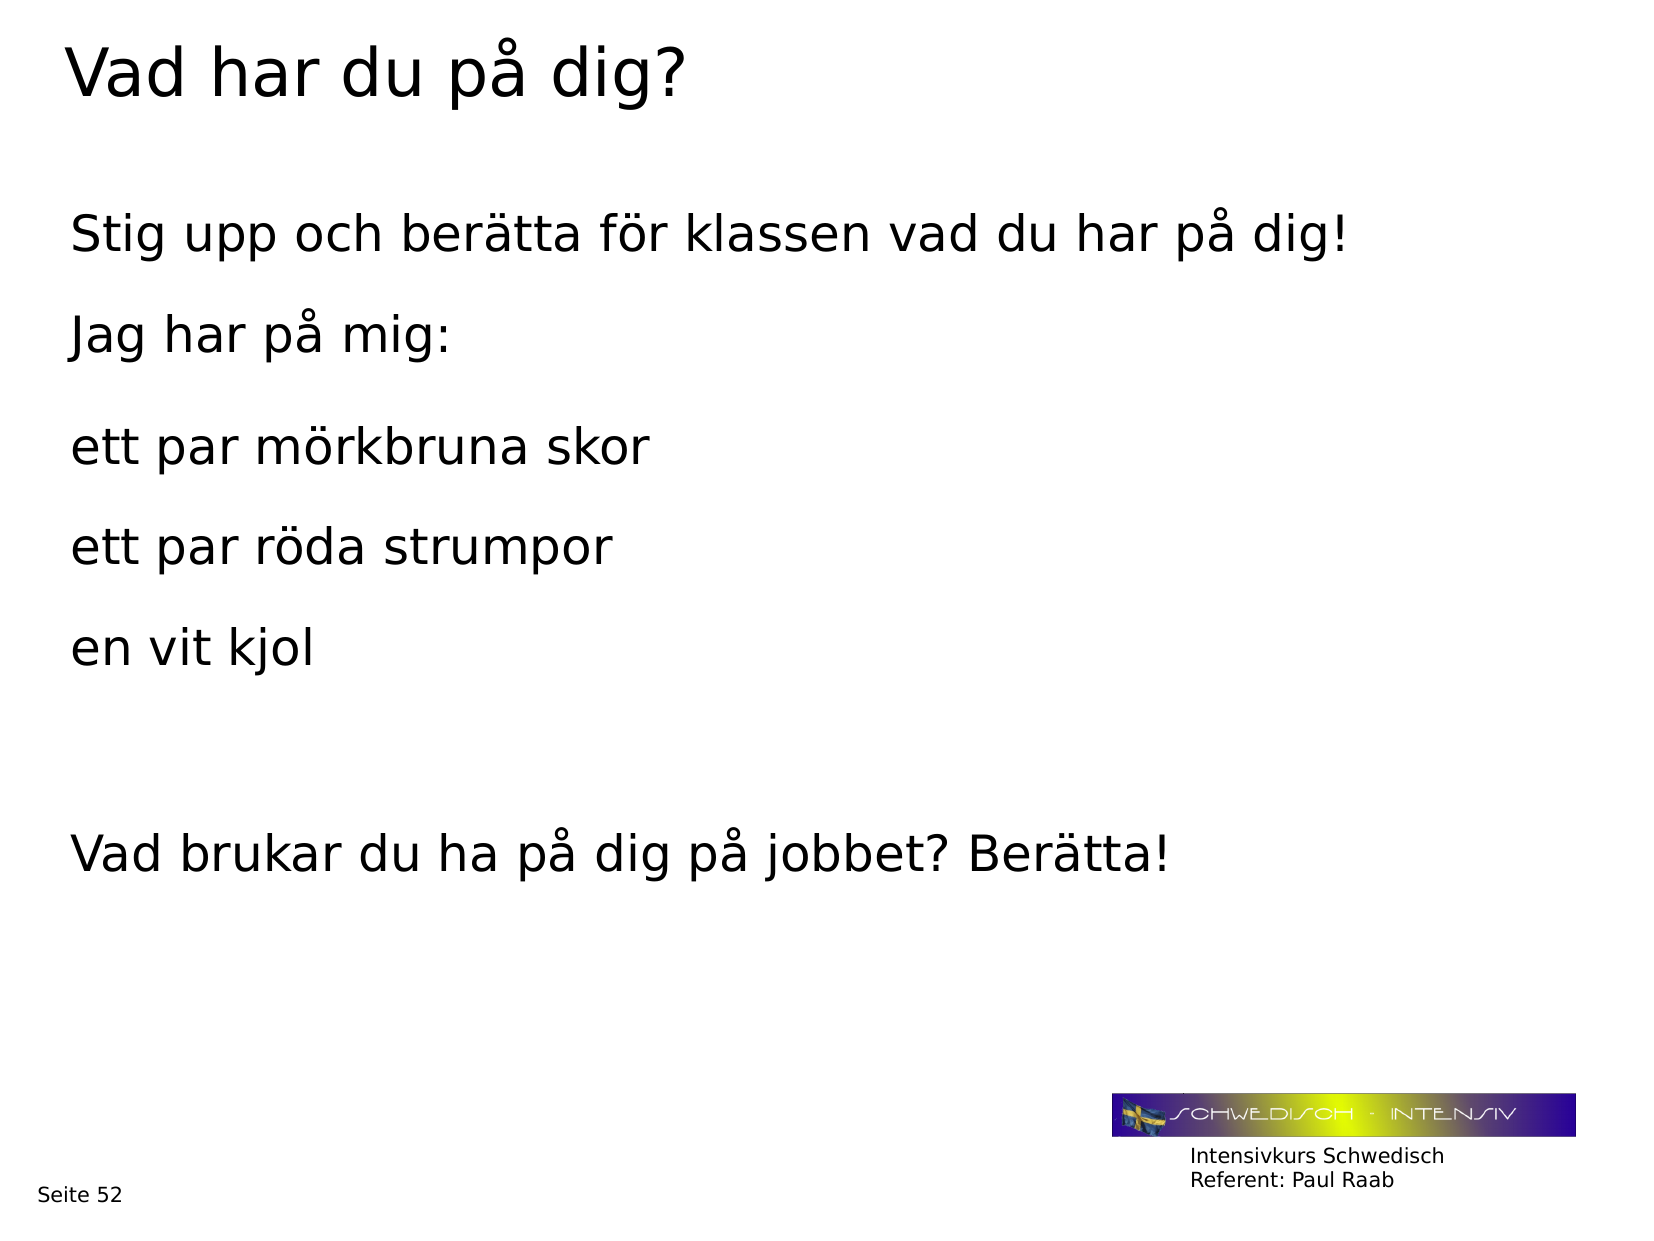

Vad har du på dig?
Stig upp och berätta för klassen vad du har på dig!
Jag har på mig:
ett par mörkbruna skor
ett par röda strumpor
en vit kjol
Vad brukar du ha på dig på jobbet? Berätta!